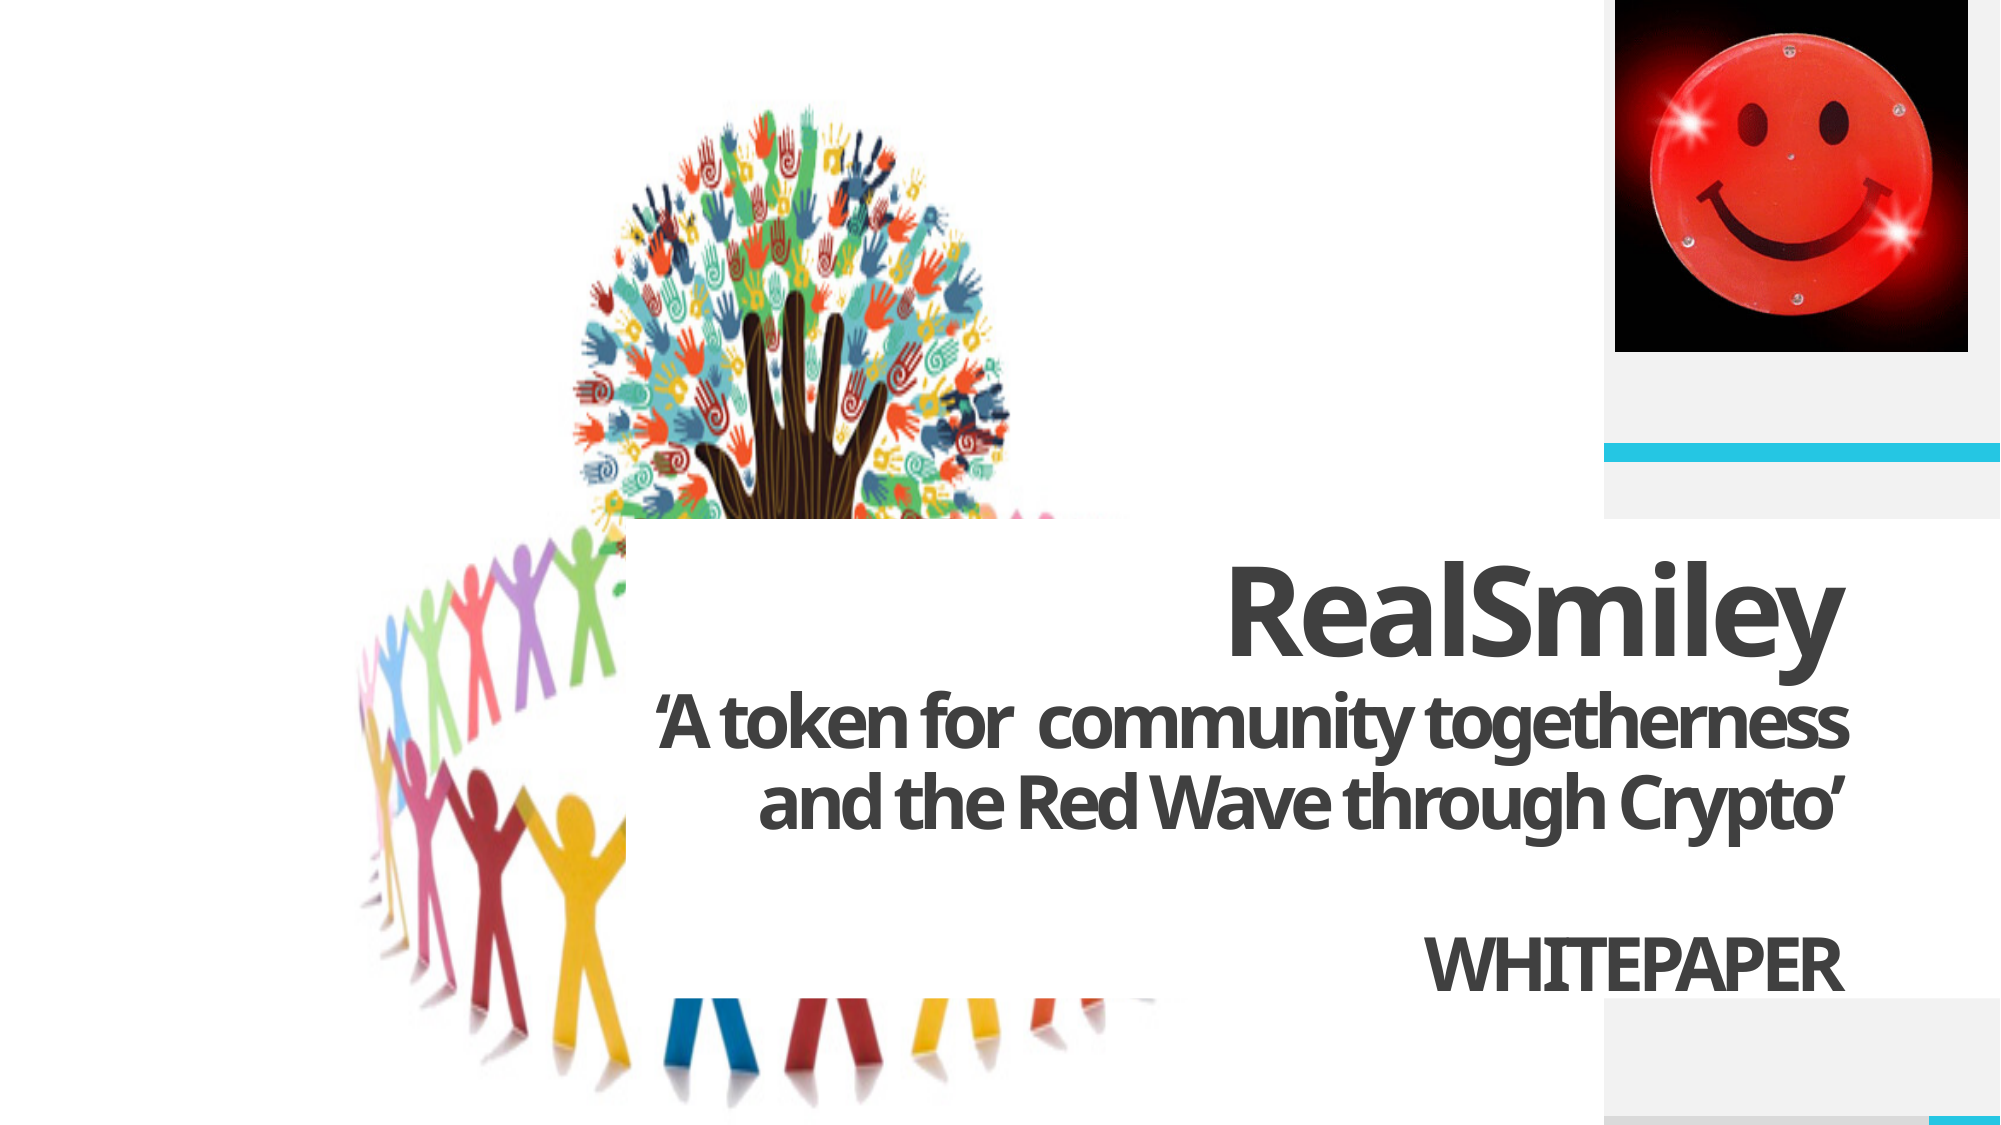

# RealSmiley ‘A token for community togetherness and the Red Wave through Crypto’ WHITEPAPER